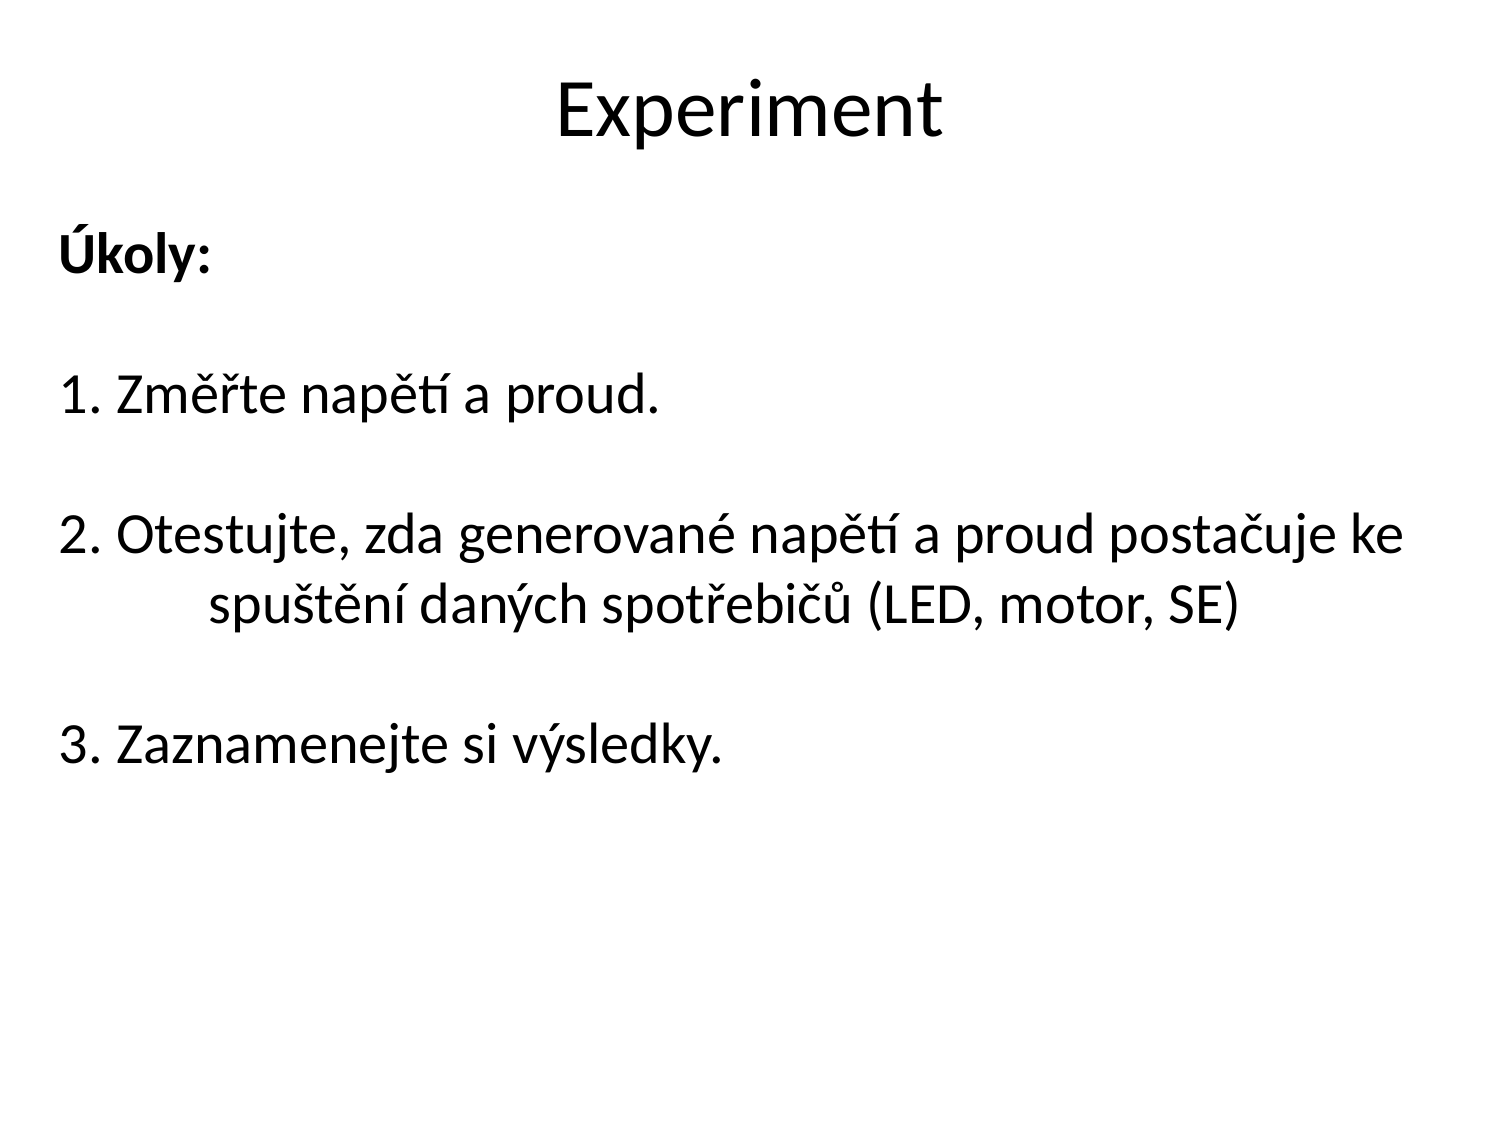

# Experiment
Úkoly:
1. Změřte napětí a proud.
2. Otestujte, zda generované napětí a proud postačuje ke 		spuštění daných spotřebičů (LED, motor, SE)
3. Zaznamenejte si výsledky.